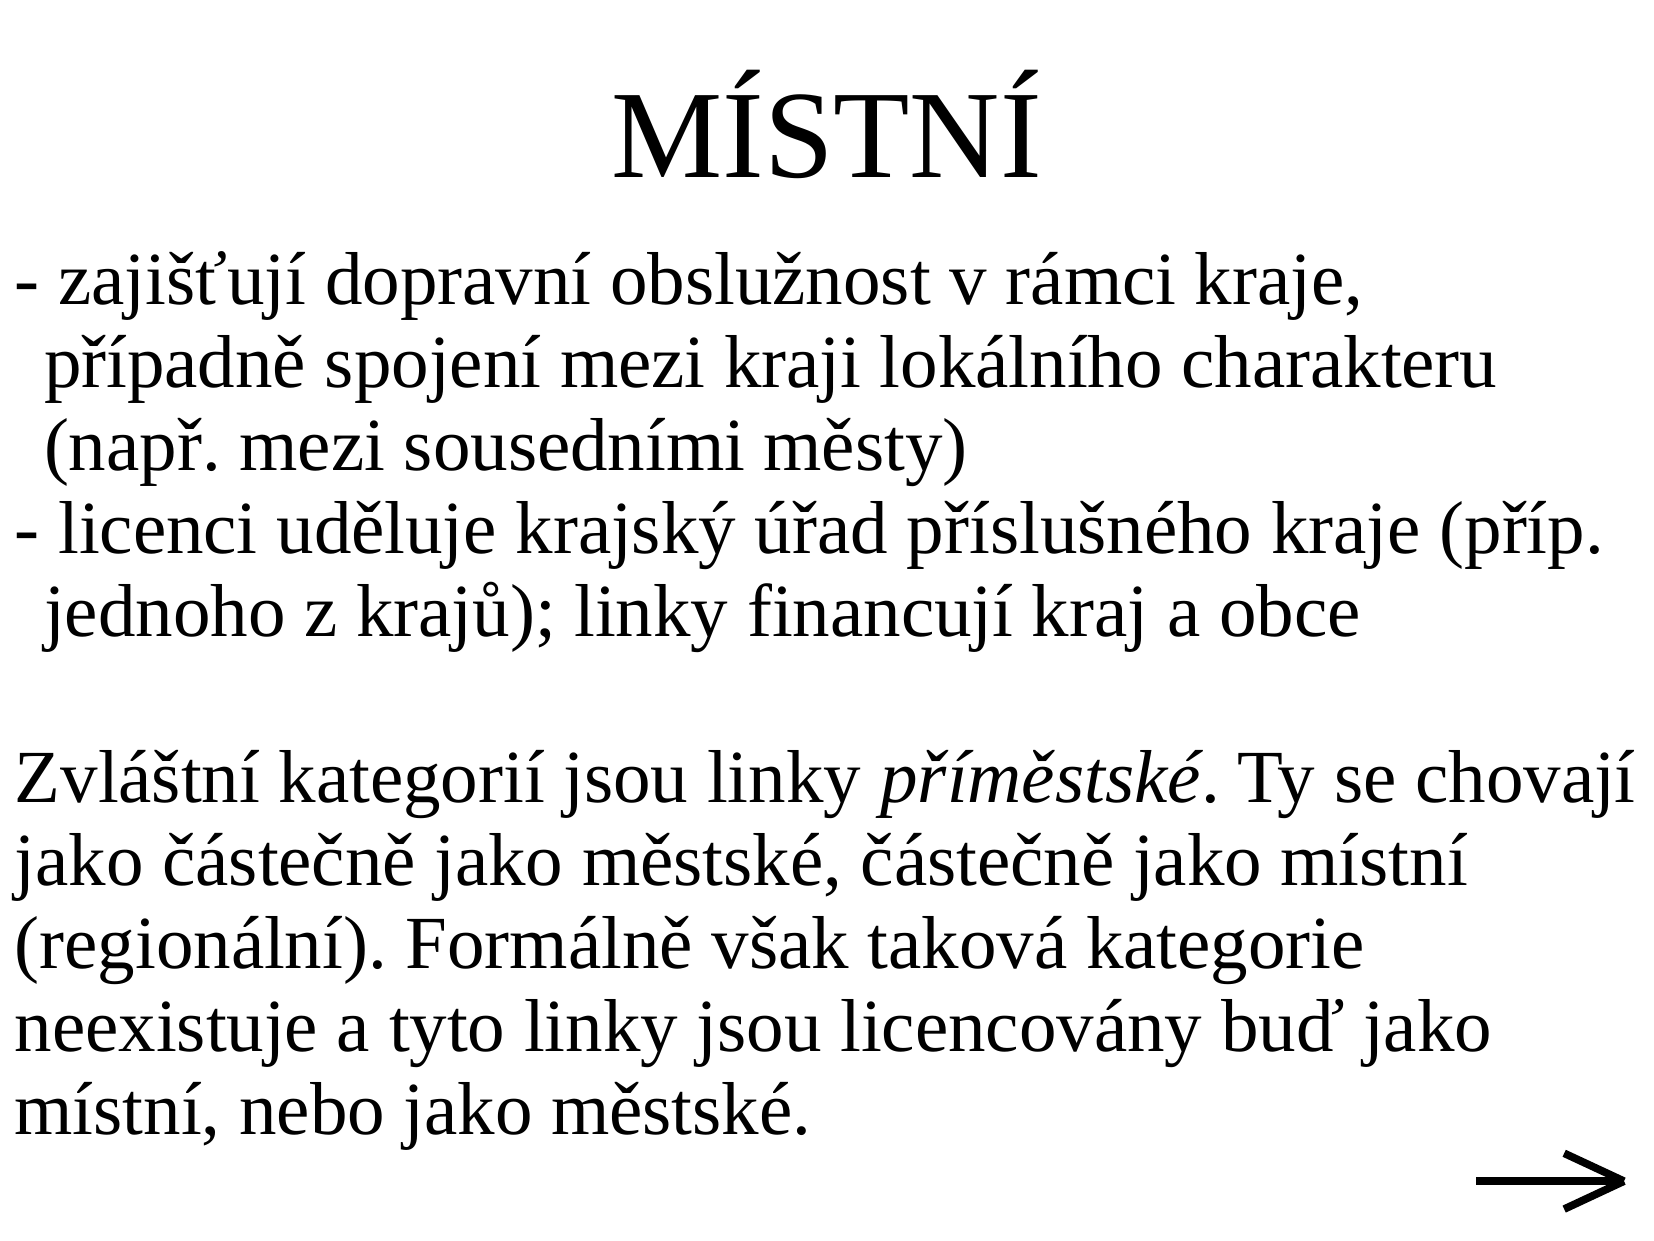

MÍSTNÍ
- zajišťují dopravní obslužnost v rámci kraje, případně spojení mezi kraji lokálního charakteru (např. mezi sousedními městy)
- licenci uděluje krajský úřad příslušného kraje (příp. jednoho z krajů); linky financují kraj a obce
Zvláštní kategorií jsou linky příměstské. Ty se chovají jako částečně jako městské, částečně jako místní (regionální). Formálně však taková kategorie neexistuje a tyto linky jsou licencovány buď jako místní, nebo jako městské.